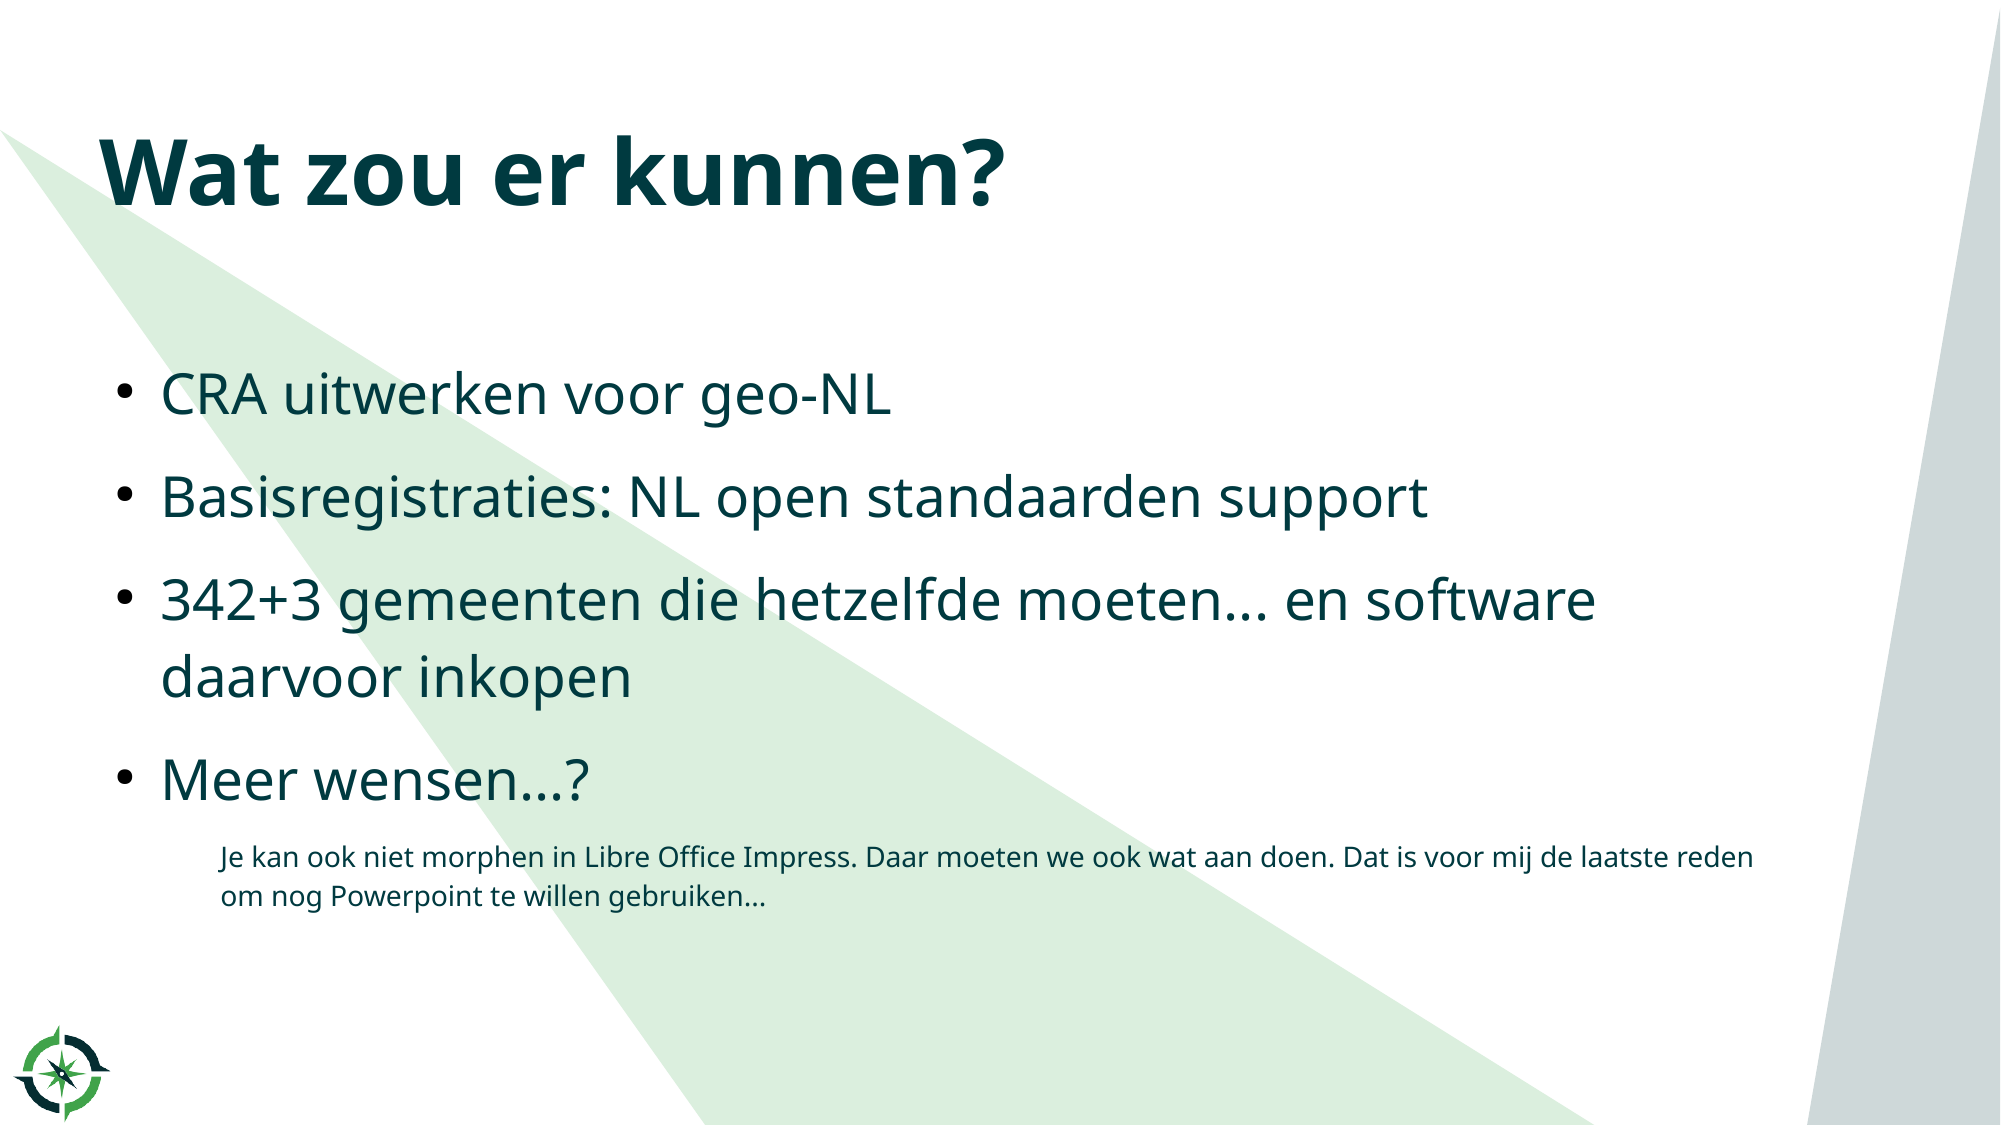

# Wat zou er kunnen?
CRA uitwerken voor geo-NL
Basisregistraties: NL open standaarden support
342+3 gemeenten die hetzelfde moeten... en software daarvoor inkopen
Meer wensen...?
Je kan ook niet morphen in Libre Office Impress. Daar moeten we ook wat aan doen. Dat is voor mij de laatste reden om nog Powerpoint te willen gebruiken...